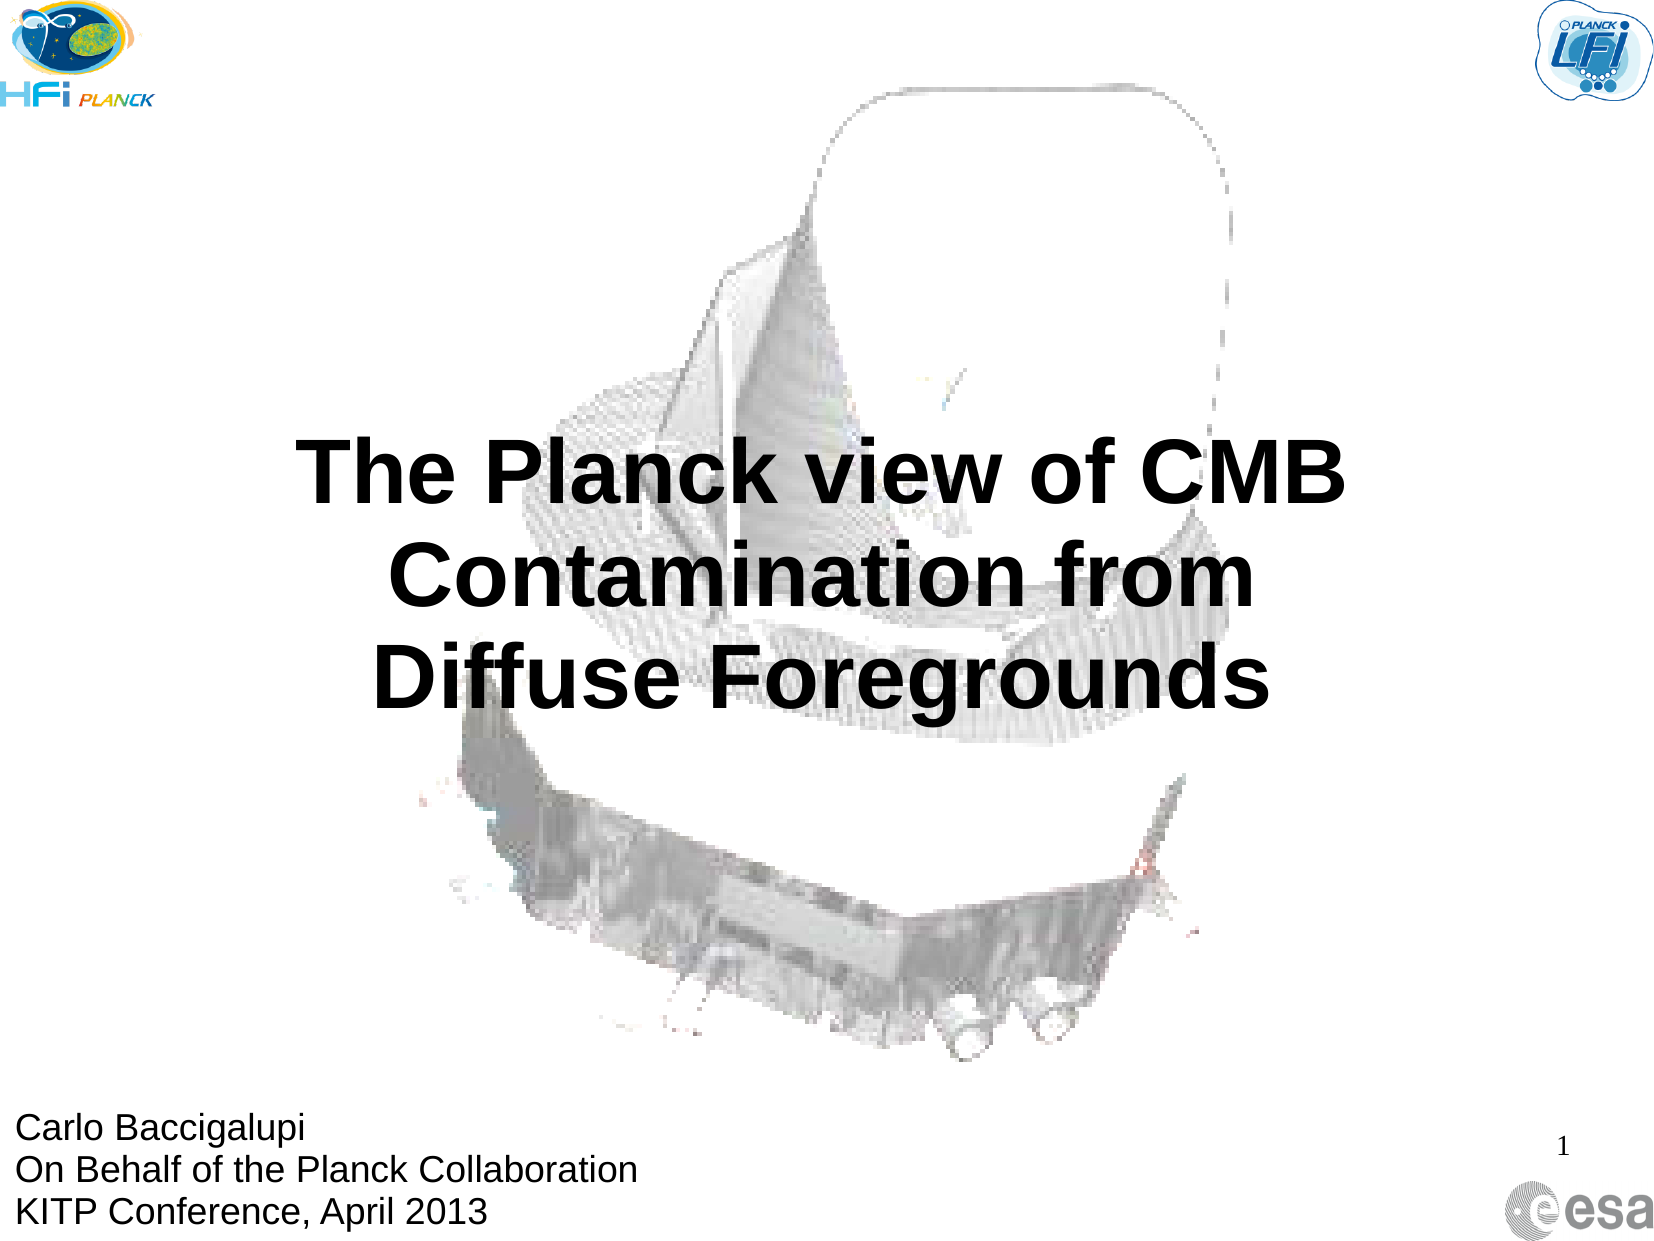

The Planck view of CMB Contamination from Diffuse Foregrounds
Carlo Baccigalupi
On Behalf of the Planck Collaboration
KITP Conference, April 2013
1